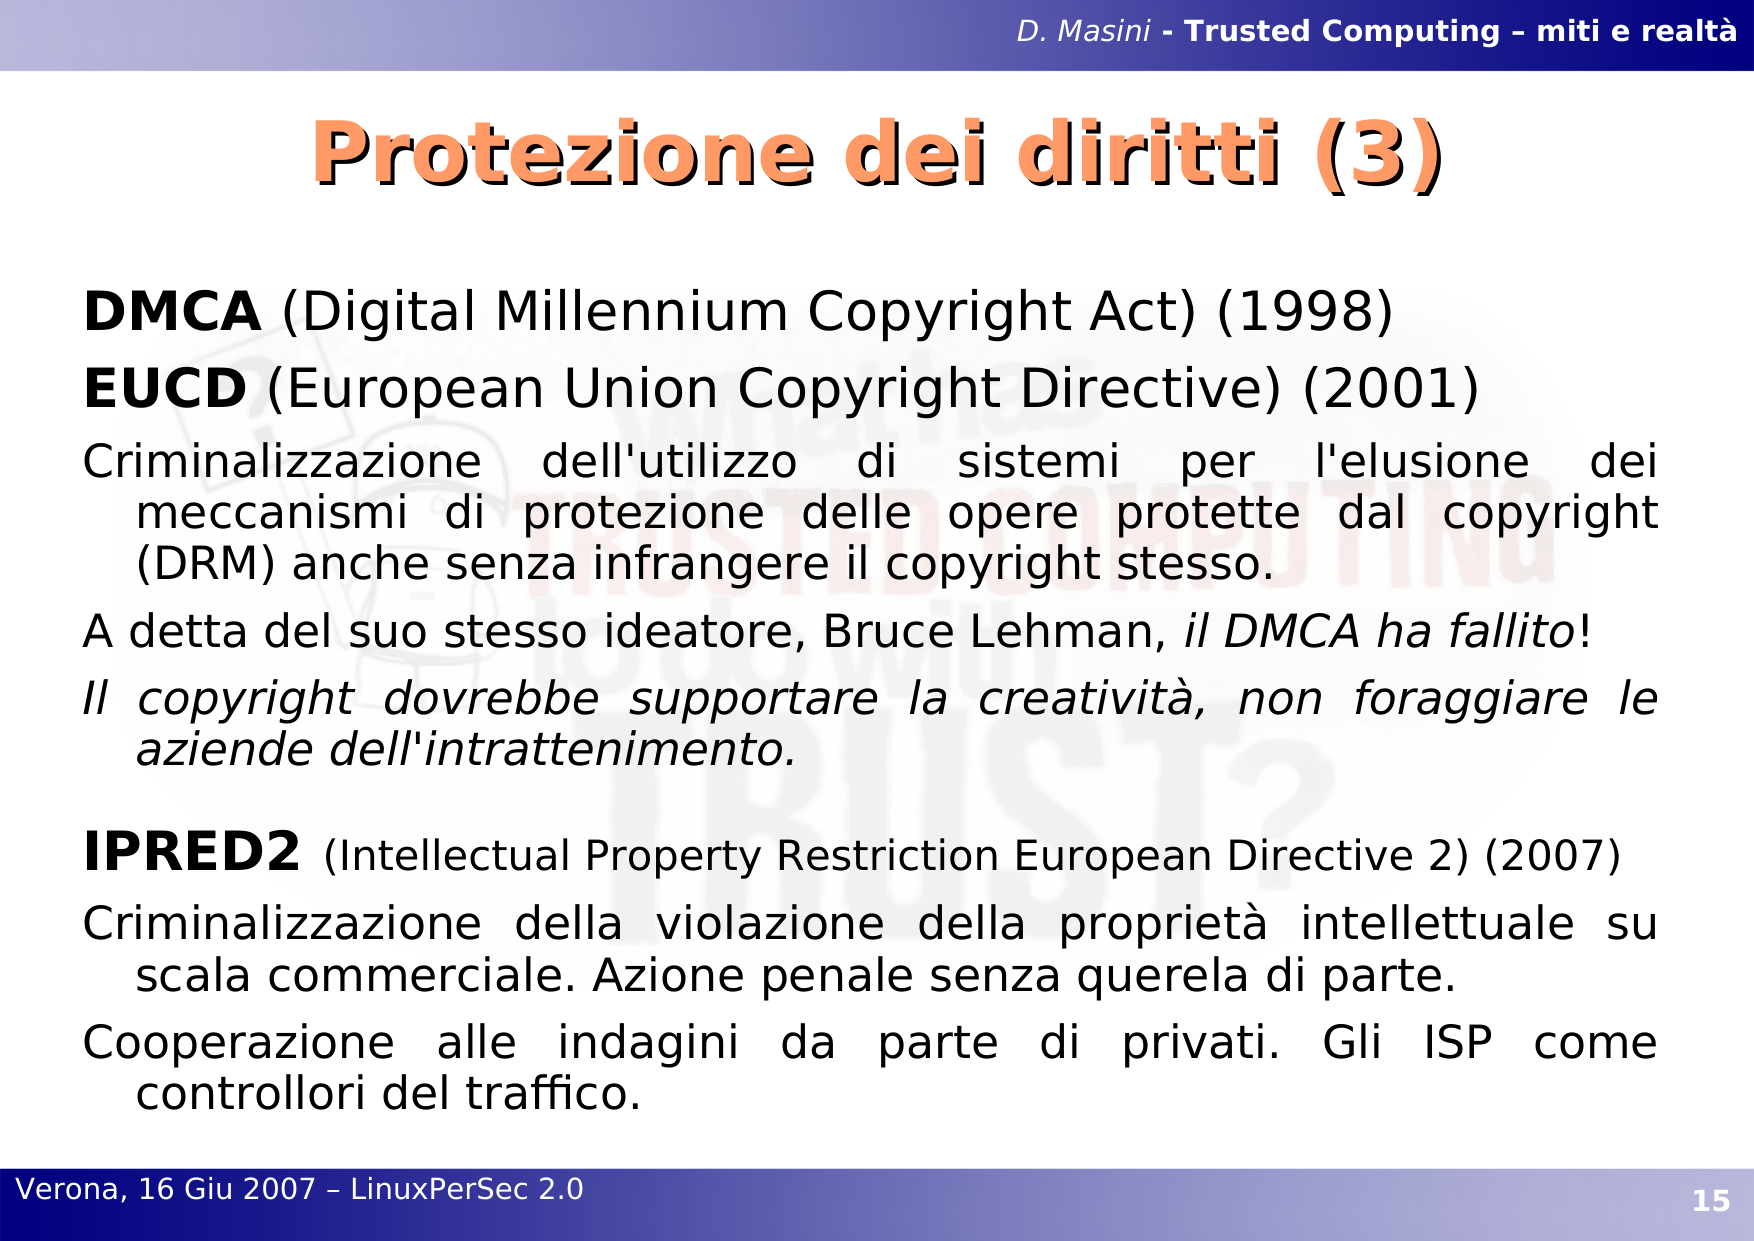

# Protezione dei diritti (3)
DMCA (Digital Millennium Copyright Act) (1998)
EUCD (European Union Copyright Directive) (2001)
Criminalizzazione dell'utilizzo di sistemi per l'elusione dei meccanismi di protezione delle opere protette dal copyright (DRM) anche senza infrangere il copyright stesso.
A detta del suo stesso ideatore, Bruce Lehman, il DMCA ha fallito!
Il copyright dovrebbe supportare la creatività, non foraggiare le aziende dell'intrattenimento.
IPRED2 (Intellectual Property Restriction European Directive 2) (2007)
Criminalizzazione della violazione della proprietà intellettuale su scala commerciale. Azione penale senza querela di parte.
Cooperazione alle indagini da parte di privati. Gli ISP come controllori del traffico.